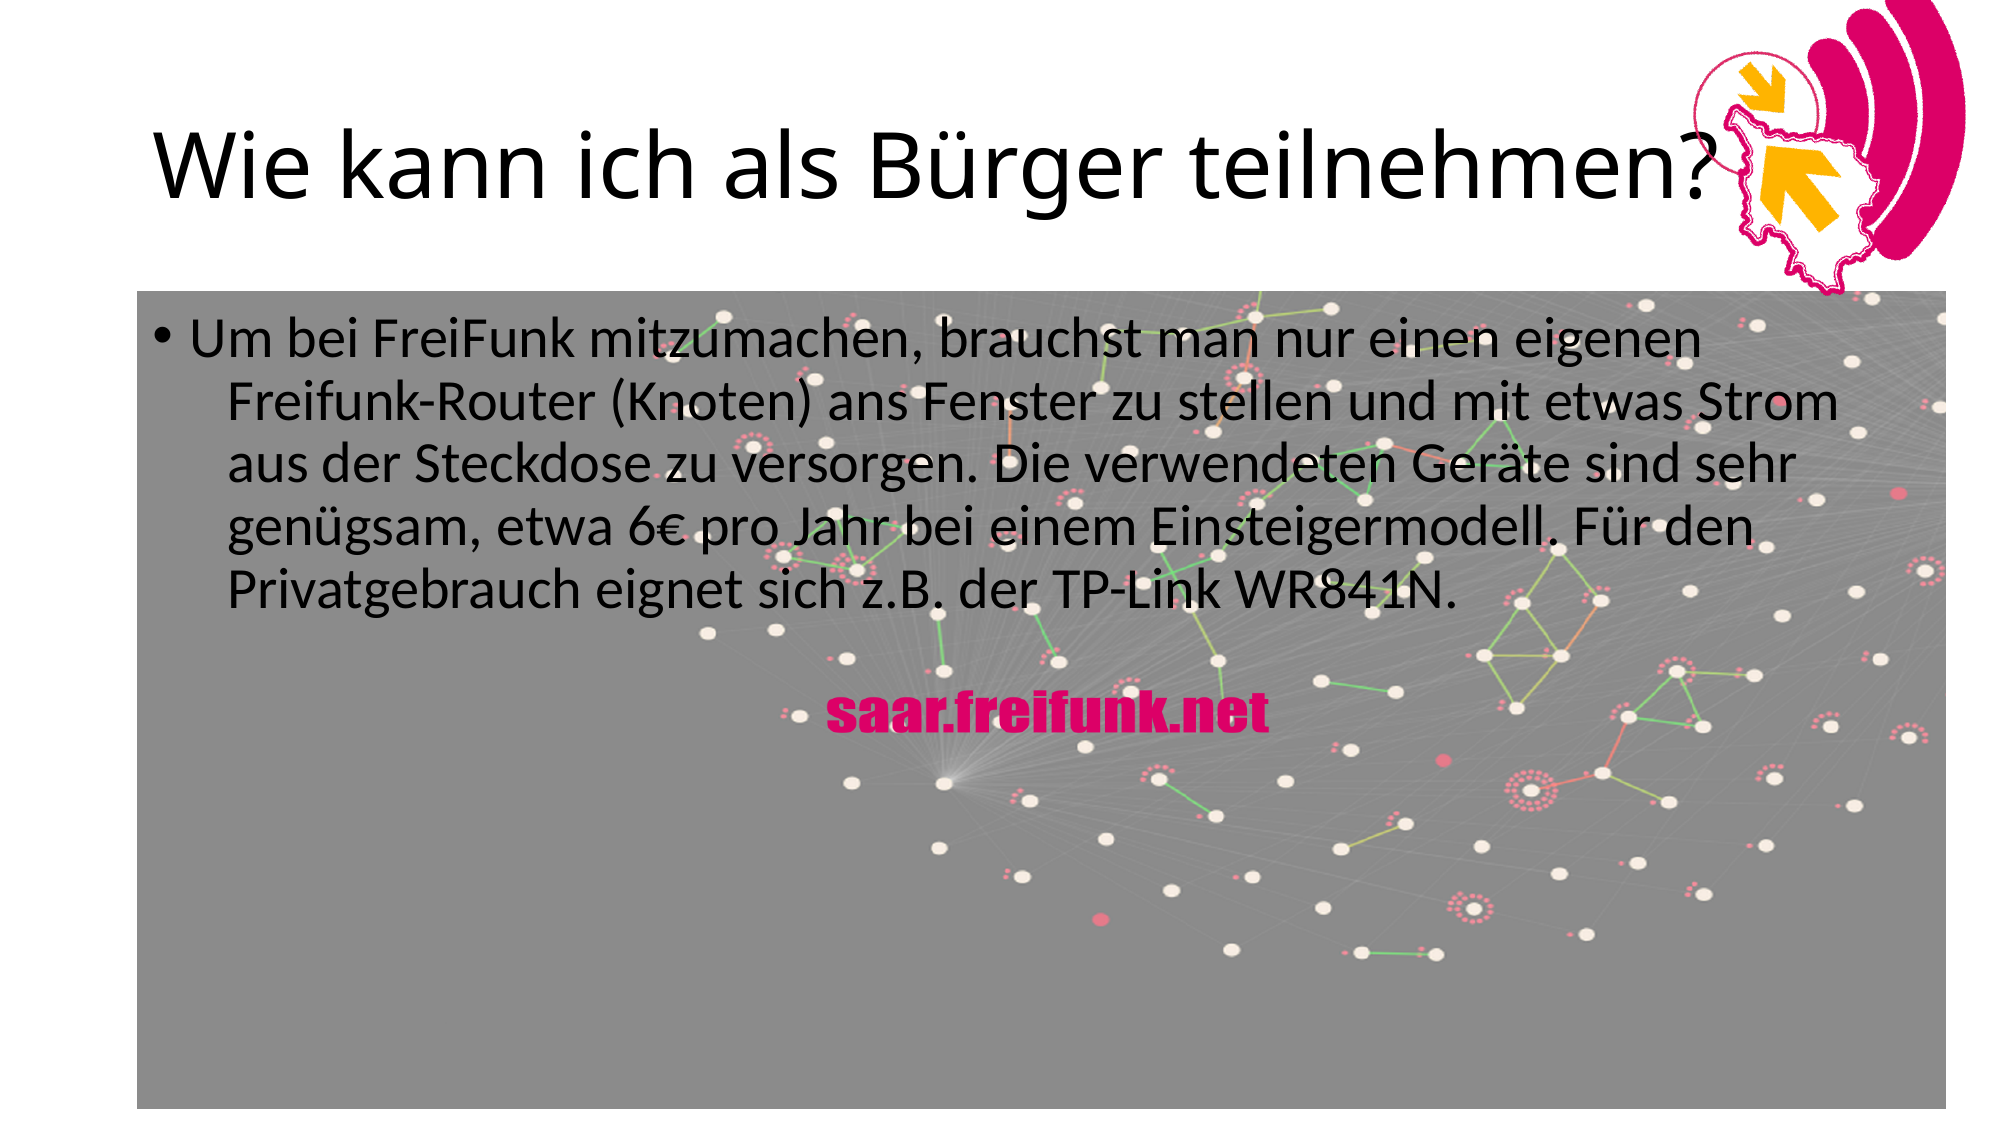

# Wie kann ich als Bürger teilnehmen?
Um bei FreiFunk mitzumachen, brauchst man nur einen eigenen Freifunk-Router (Knoten) ans Fenster zu stellen und mit etwas Strom aus der Steckdose zu versorgen. Die verwendeten Geräte sind sehr genügsam, etwa 6€ pro Jahr bei einem Einsteigermodell. Für den Privatgebrauch eignet sich z.B. der TP-Link WR841N.